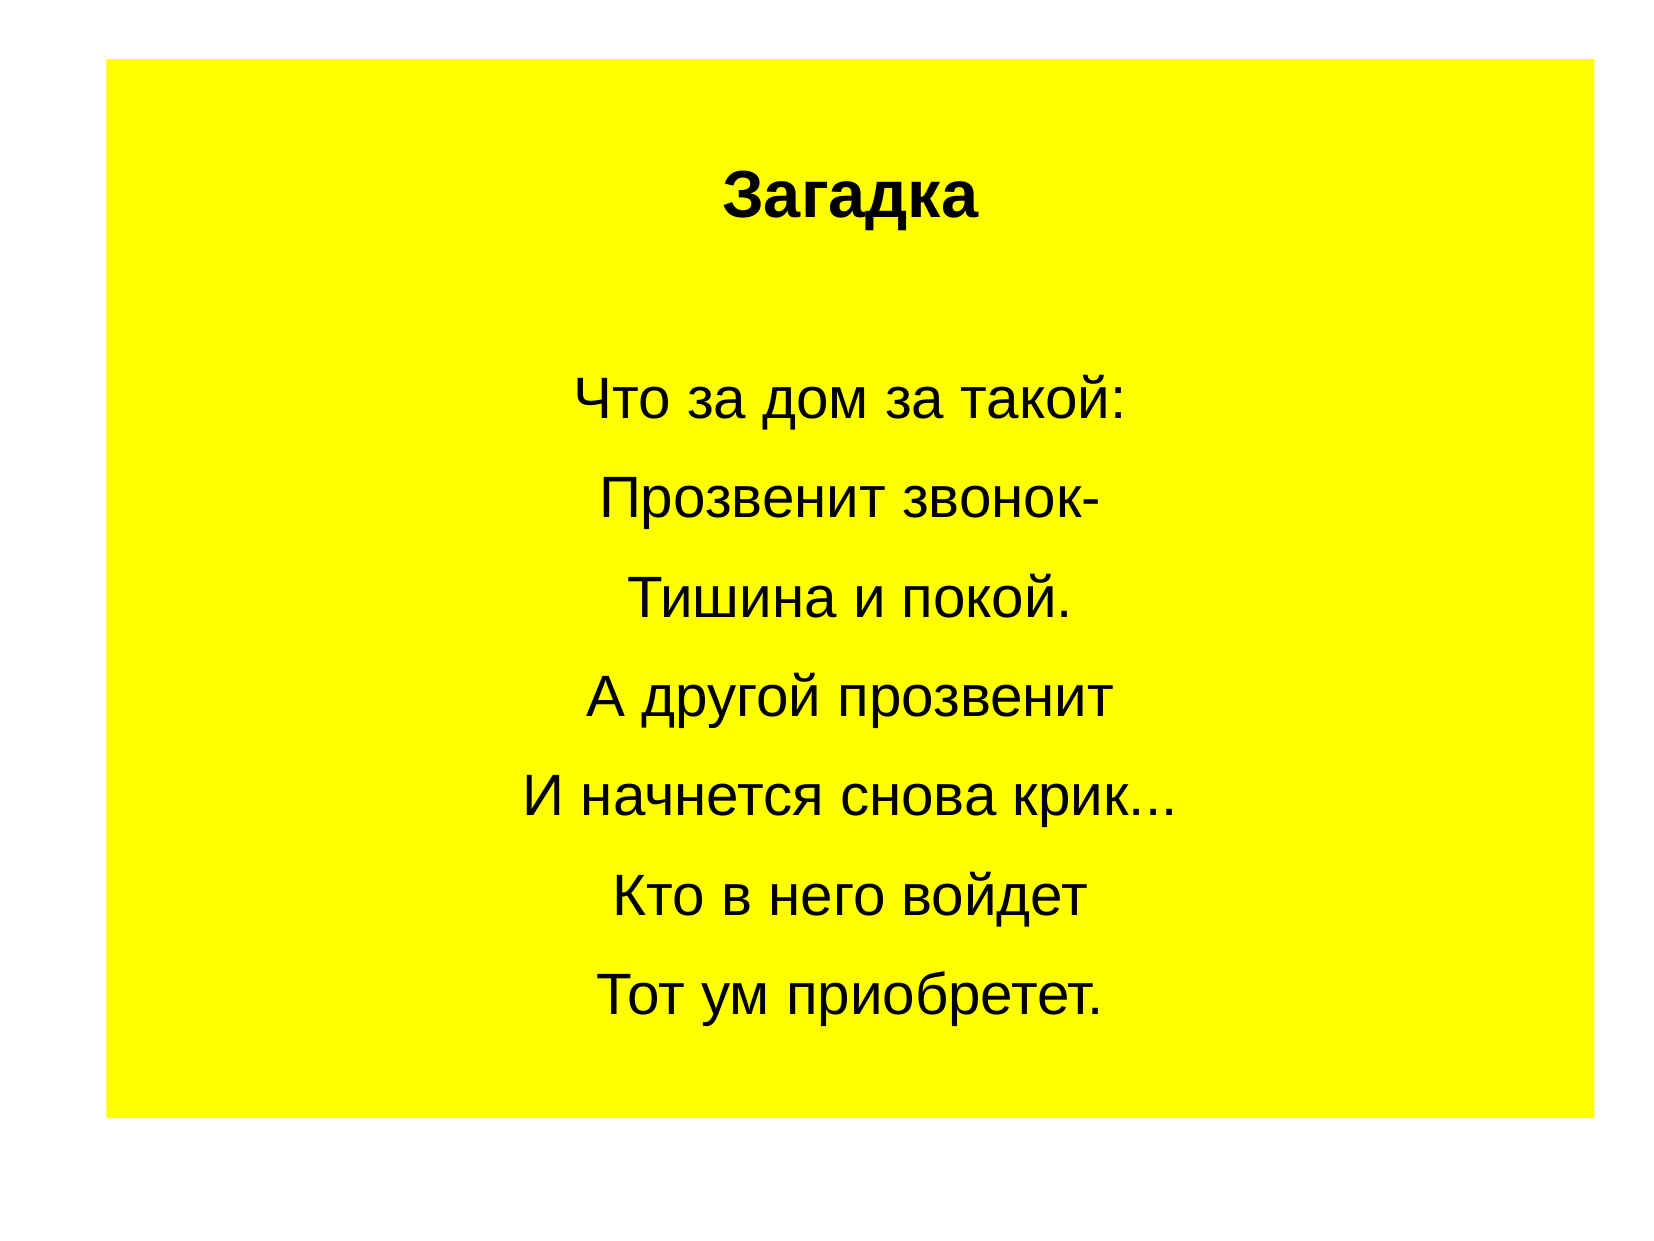

# Загадка
Что за дом за такой:
Прозвенит звонок-
Тишина и покой.
А другой прозвенит
И начнется снова крик...
Кто в него войдет
Тот ум приобретет.